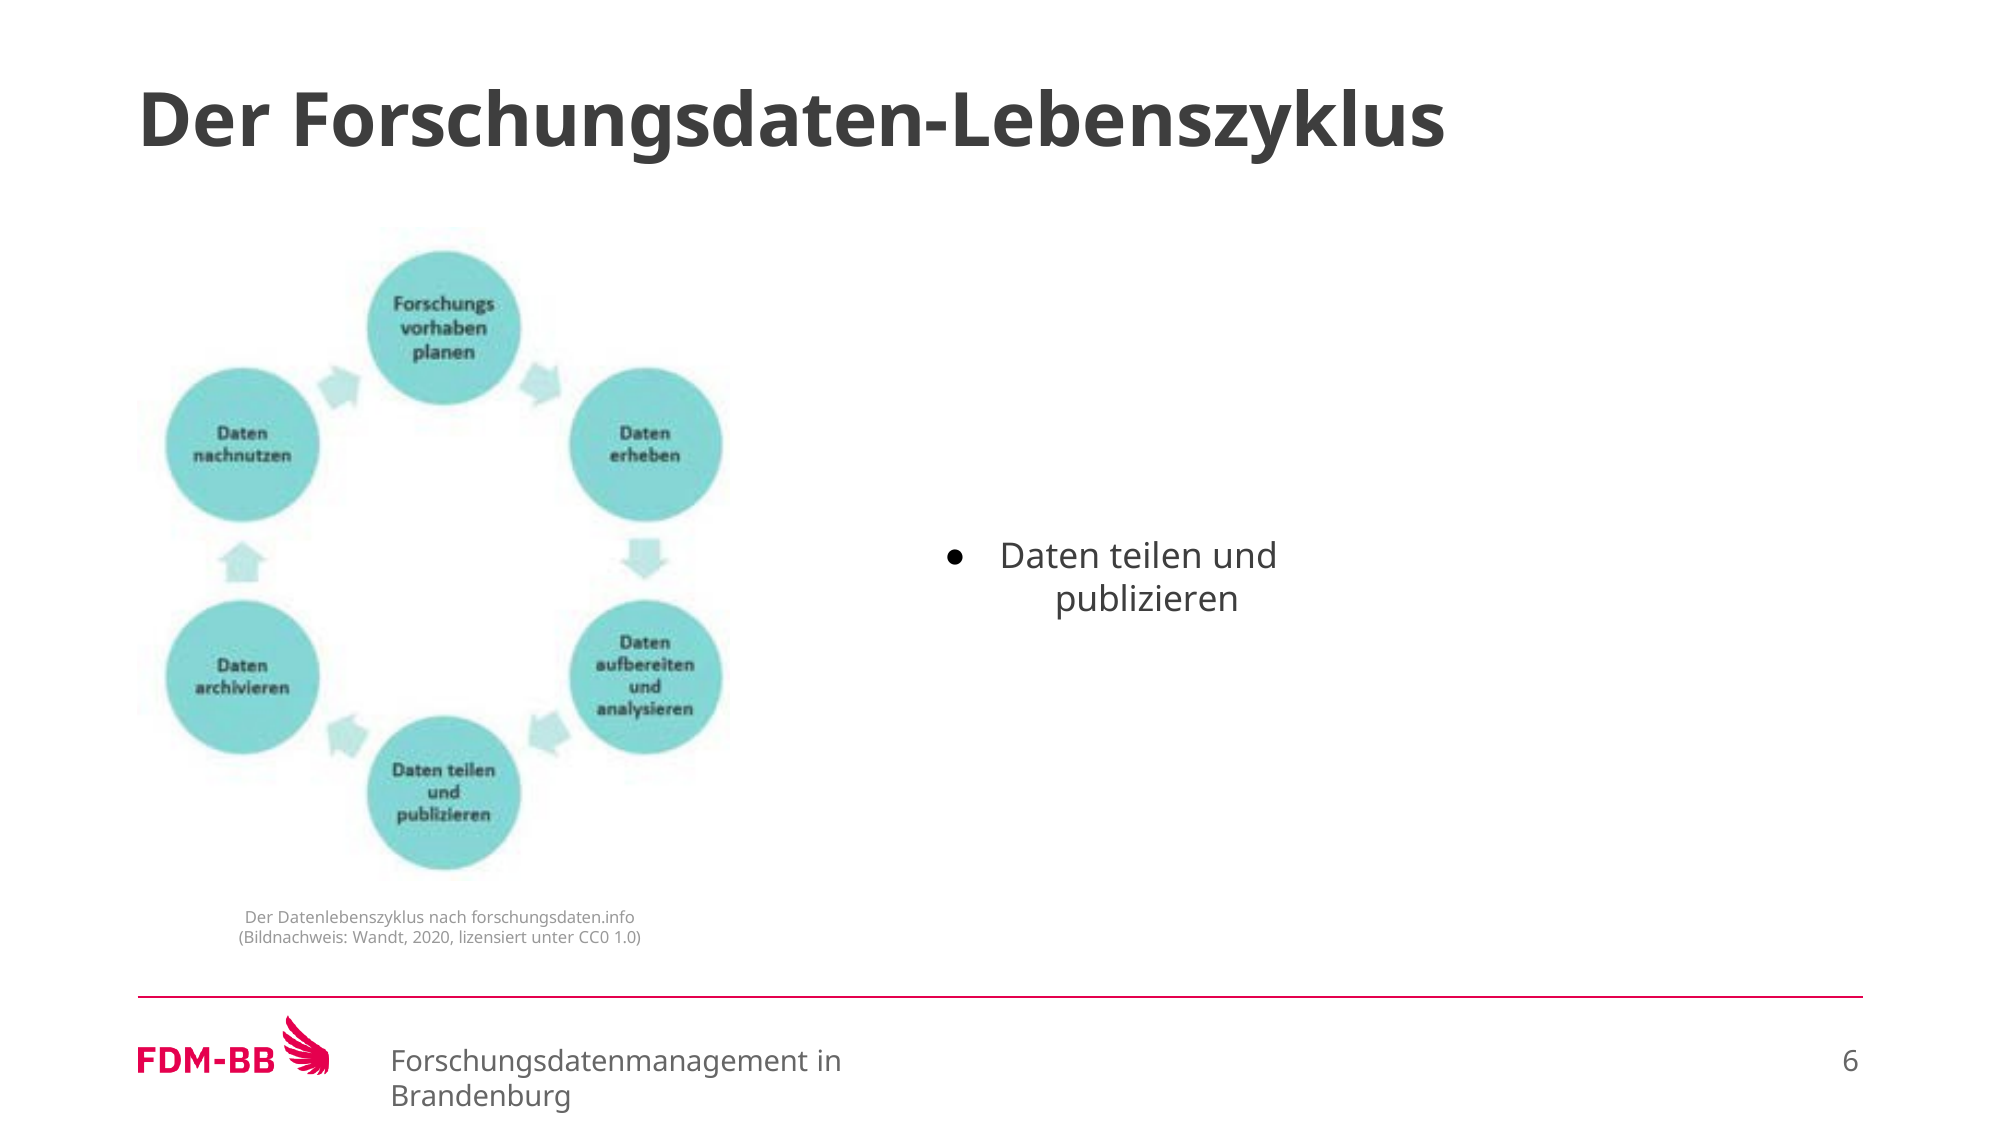

# Der Forschungsdaten-Lebenszyklus
Daten teilen und publizieren
Der Datenlebenszyklus nach forschungsdaten.info
(Bildnachweis: Wandt, 2020, lizensiert unter CC0 1.0)
Forschungsdatenmanagement in Brandenburg
6